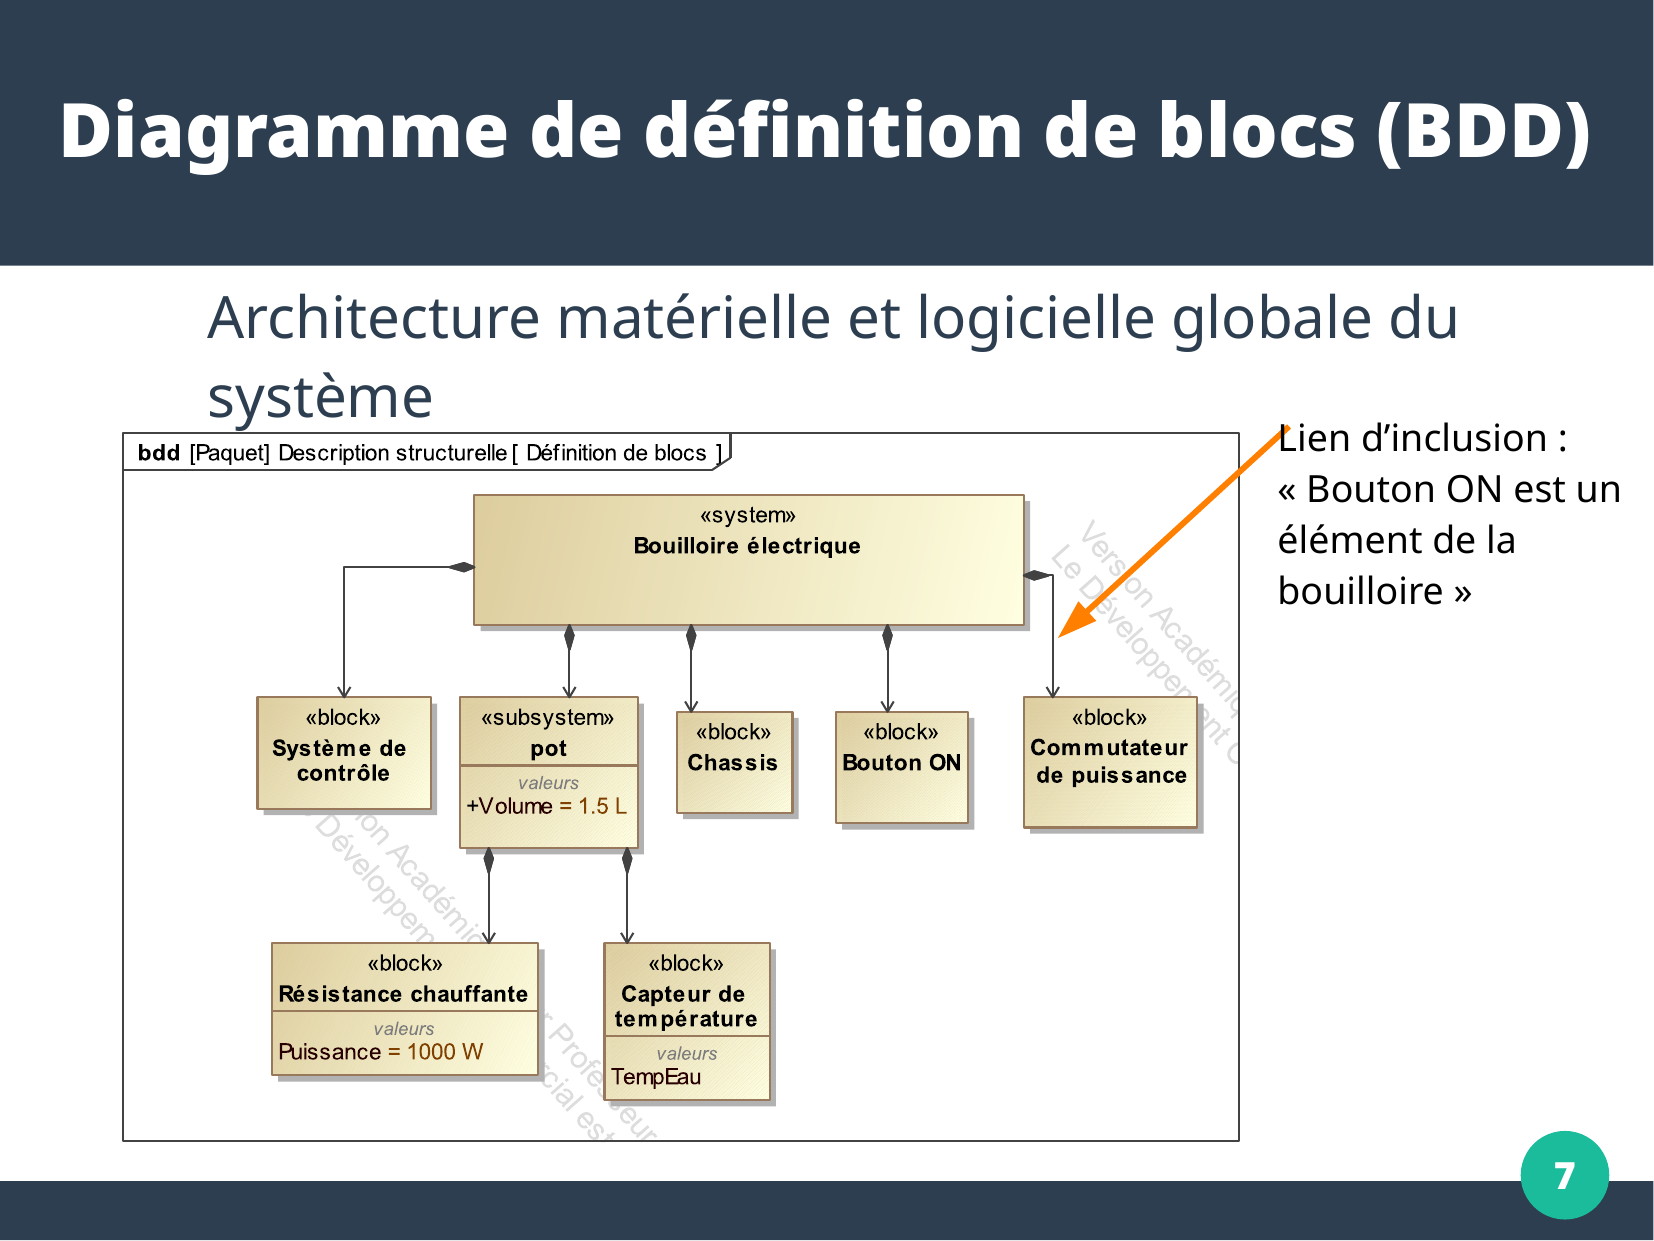

# Diagramme de définition de blocs (BDD)
Architecture matérielle et logicielle globale du système
Lien d’inclusion :
« Bouton ON est un élément de la bouilloire »
7